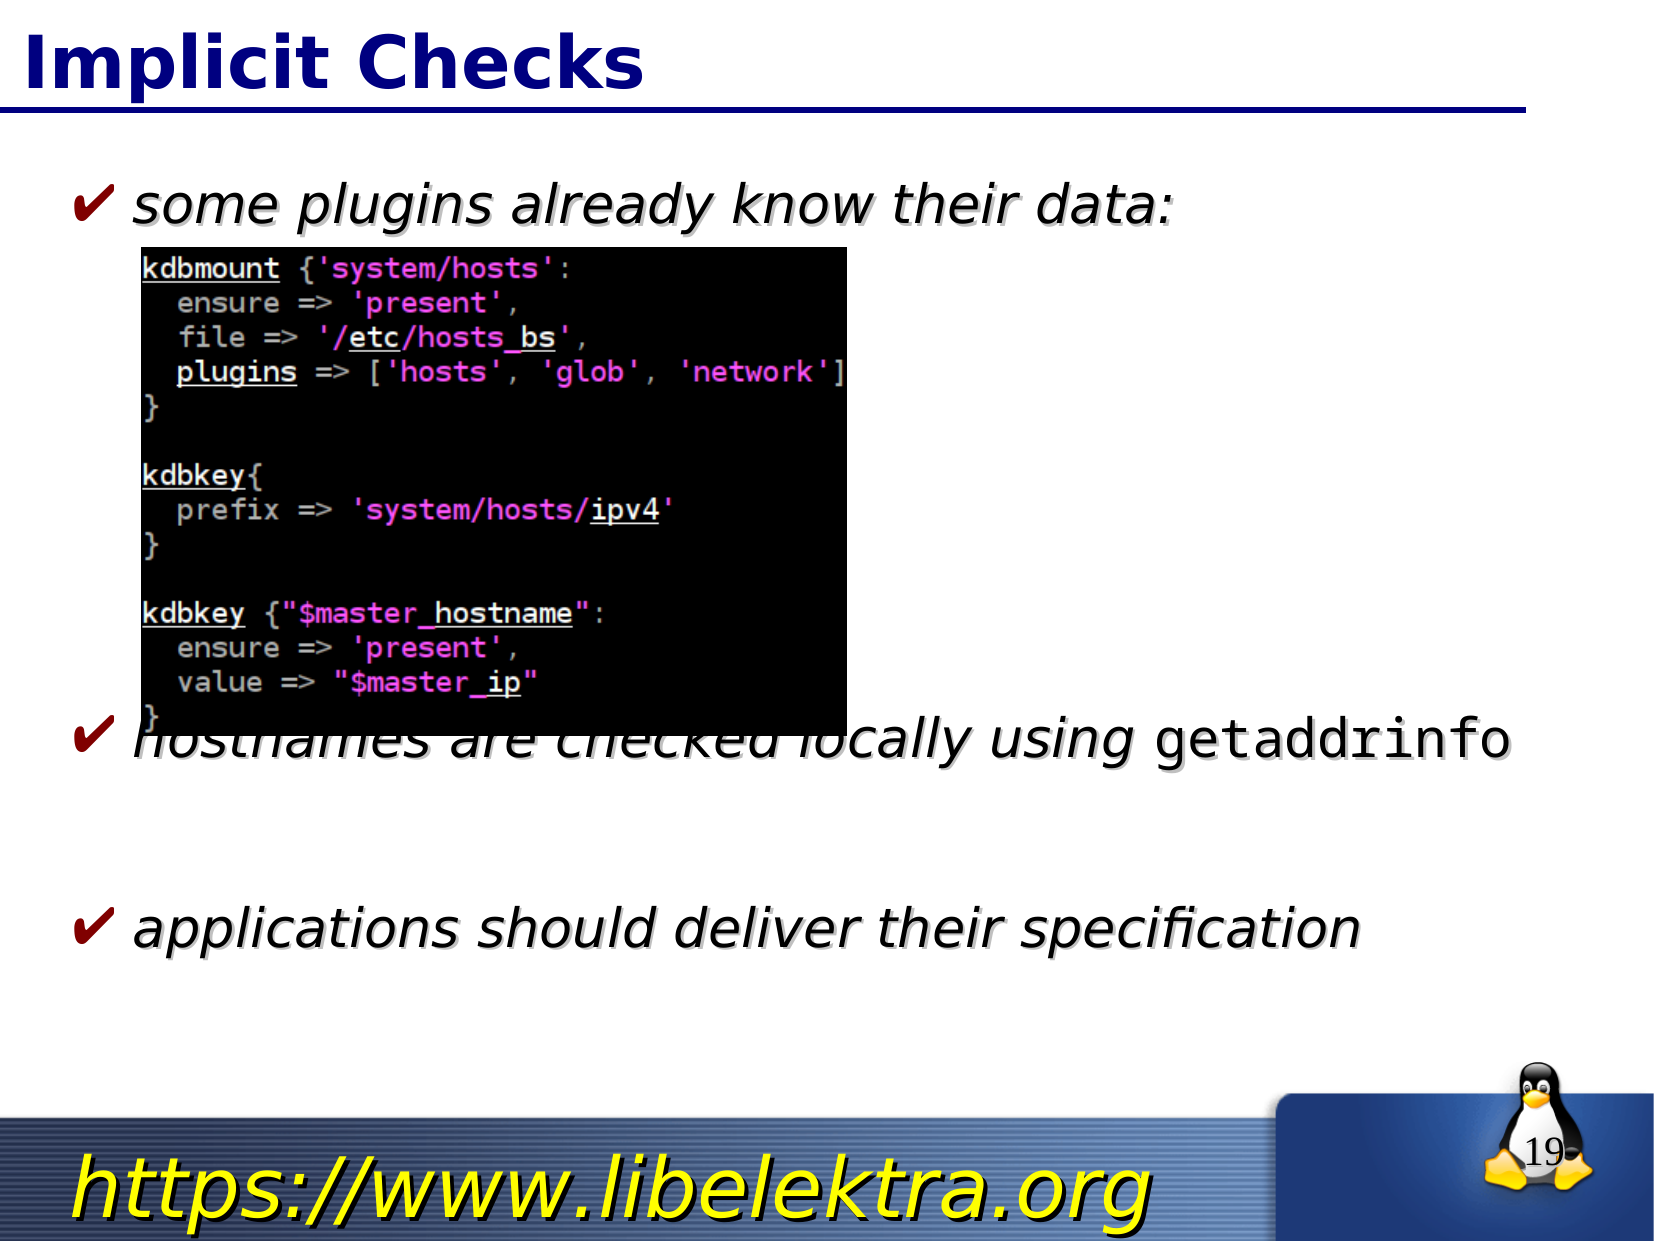

Implicit Checks
# some plugins already know their data:
hostnames are checked locally using getaddrinfo
applications should deliver their specification